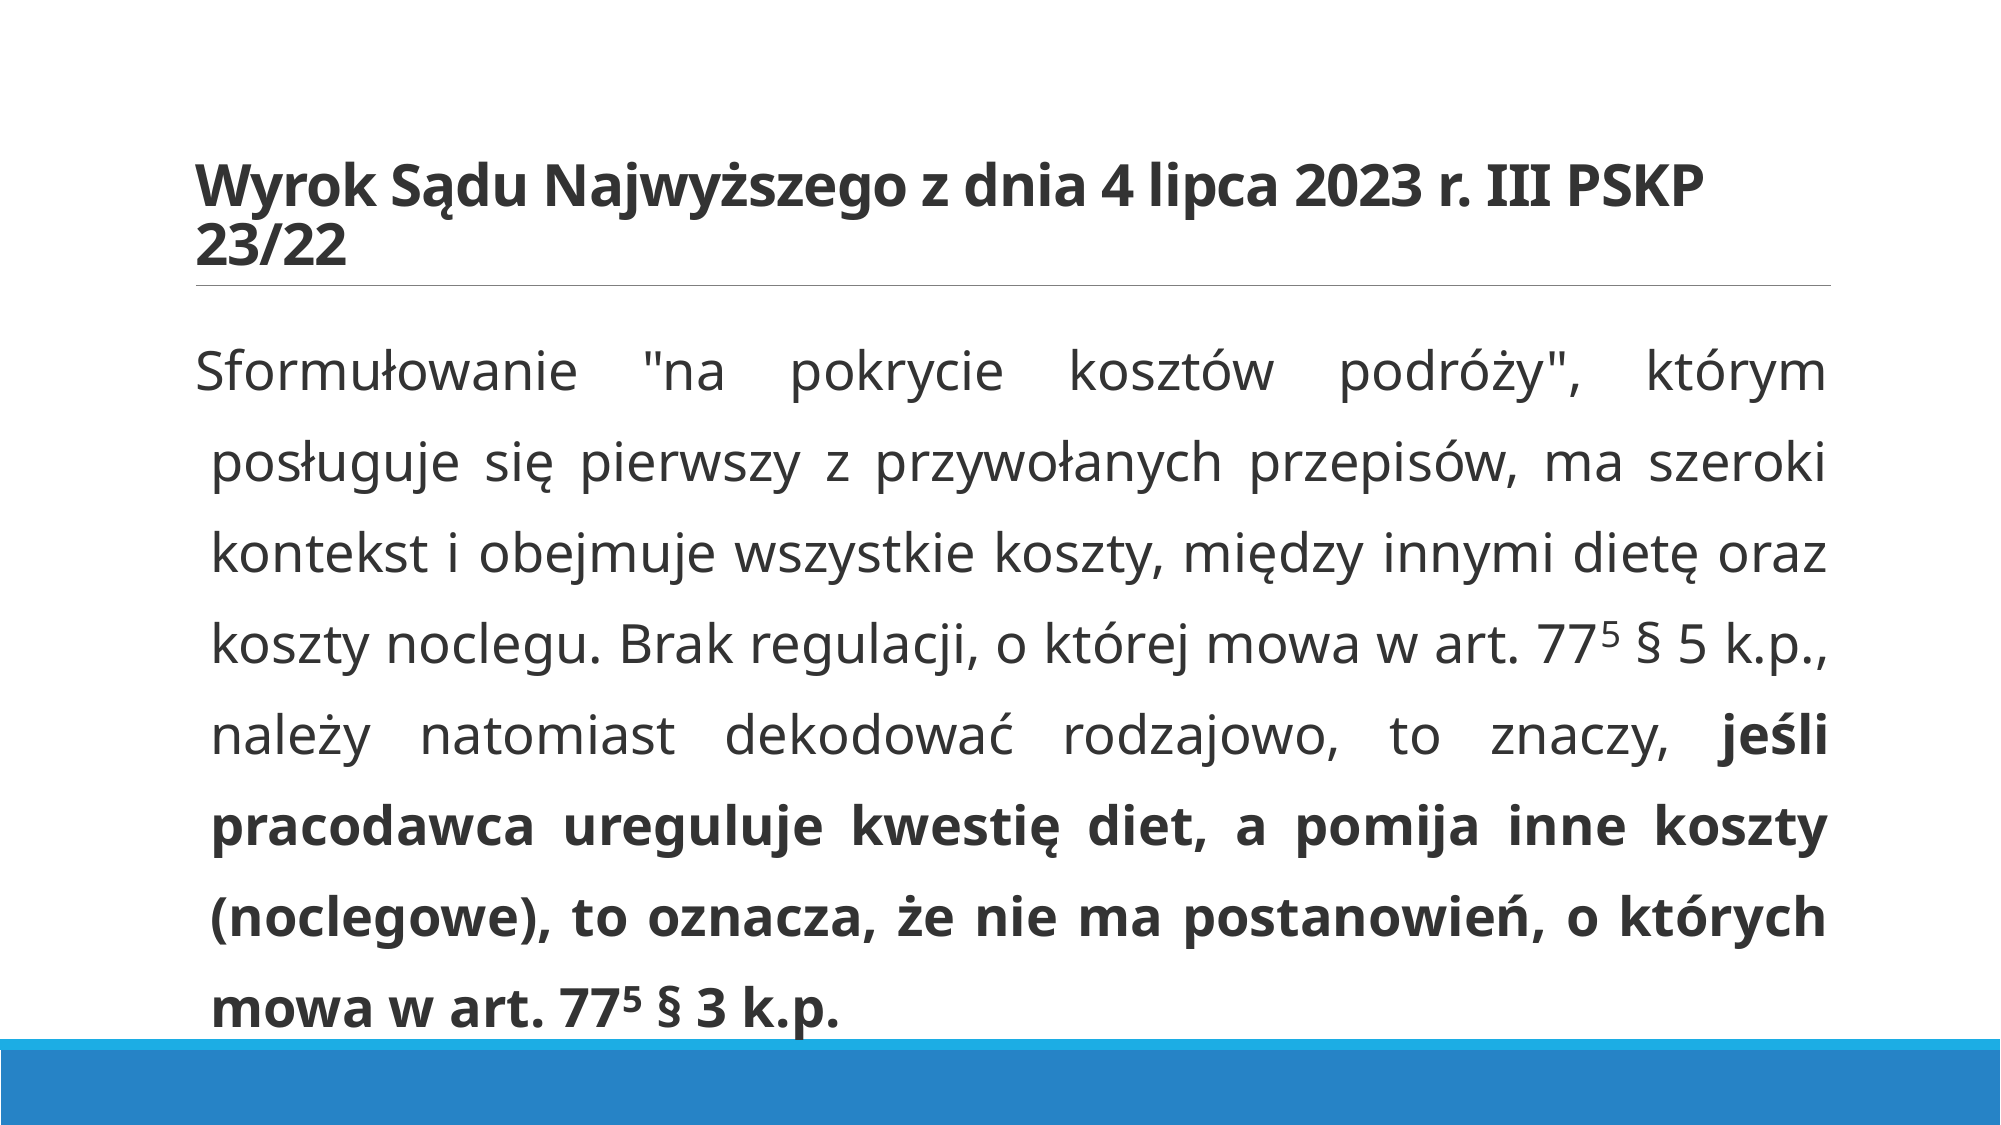

# Wyrok Sądu Najwyższego z dnia 4 lipca 2023 r. III PSKP 23/22
Sformułowanie "na pokrycie kosztów podróży", którym posługuje się pierwszy z przywołanych przepisów, ma szeroki kontekst i obejmuje wszystkie koszty, między innymi dietę oraz koszty noclegu. Brak regulacji, o której mowa w art. 775 § 5 k.p., należy natomiast dekodować rodzajowo, to znaczy, jeśli pracodawca ureguluje kwestię diet, a pomija inne koszty (noclegowe), to oznacza, że nie ma postanowień, o których mowa w art. 775 § 3 k.p.